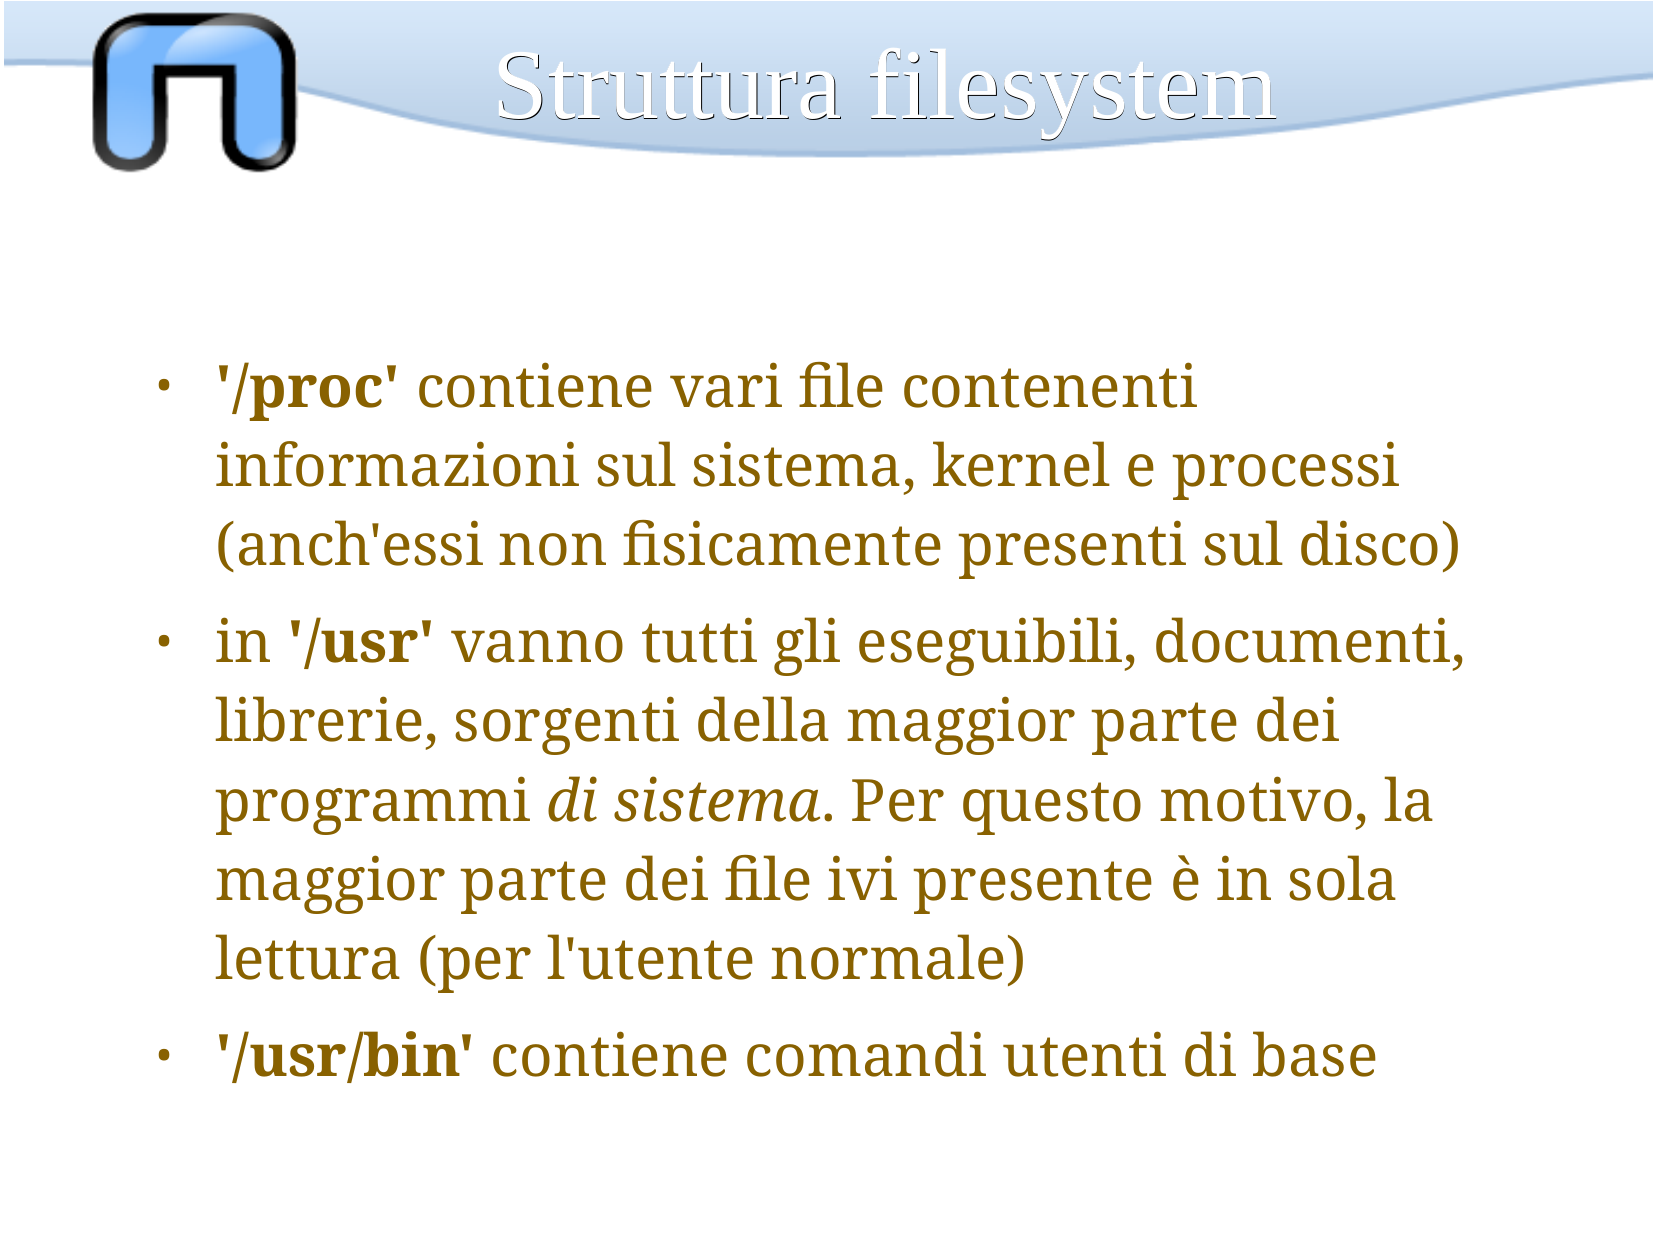

Struttura filesystem
# '/proc' contiene vari file contenenti informazioni sul sistema, kernel e processi (anch'essi non fisicamente presenti sul disco)
in '/usr' vanno tutti gli eseguibili, documenti, librerie, sorgenti della maggior parte dei programmi di sistema. Per questo motivo, la maggior parte dei file ivi presente è in sola lettura (per l'utente normale)
'/usr/bin' contiene comandi utenti di base